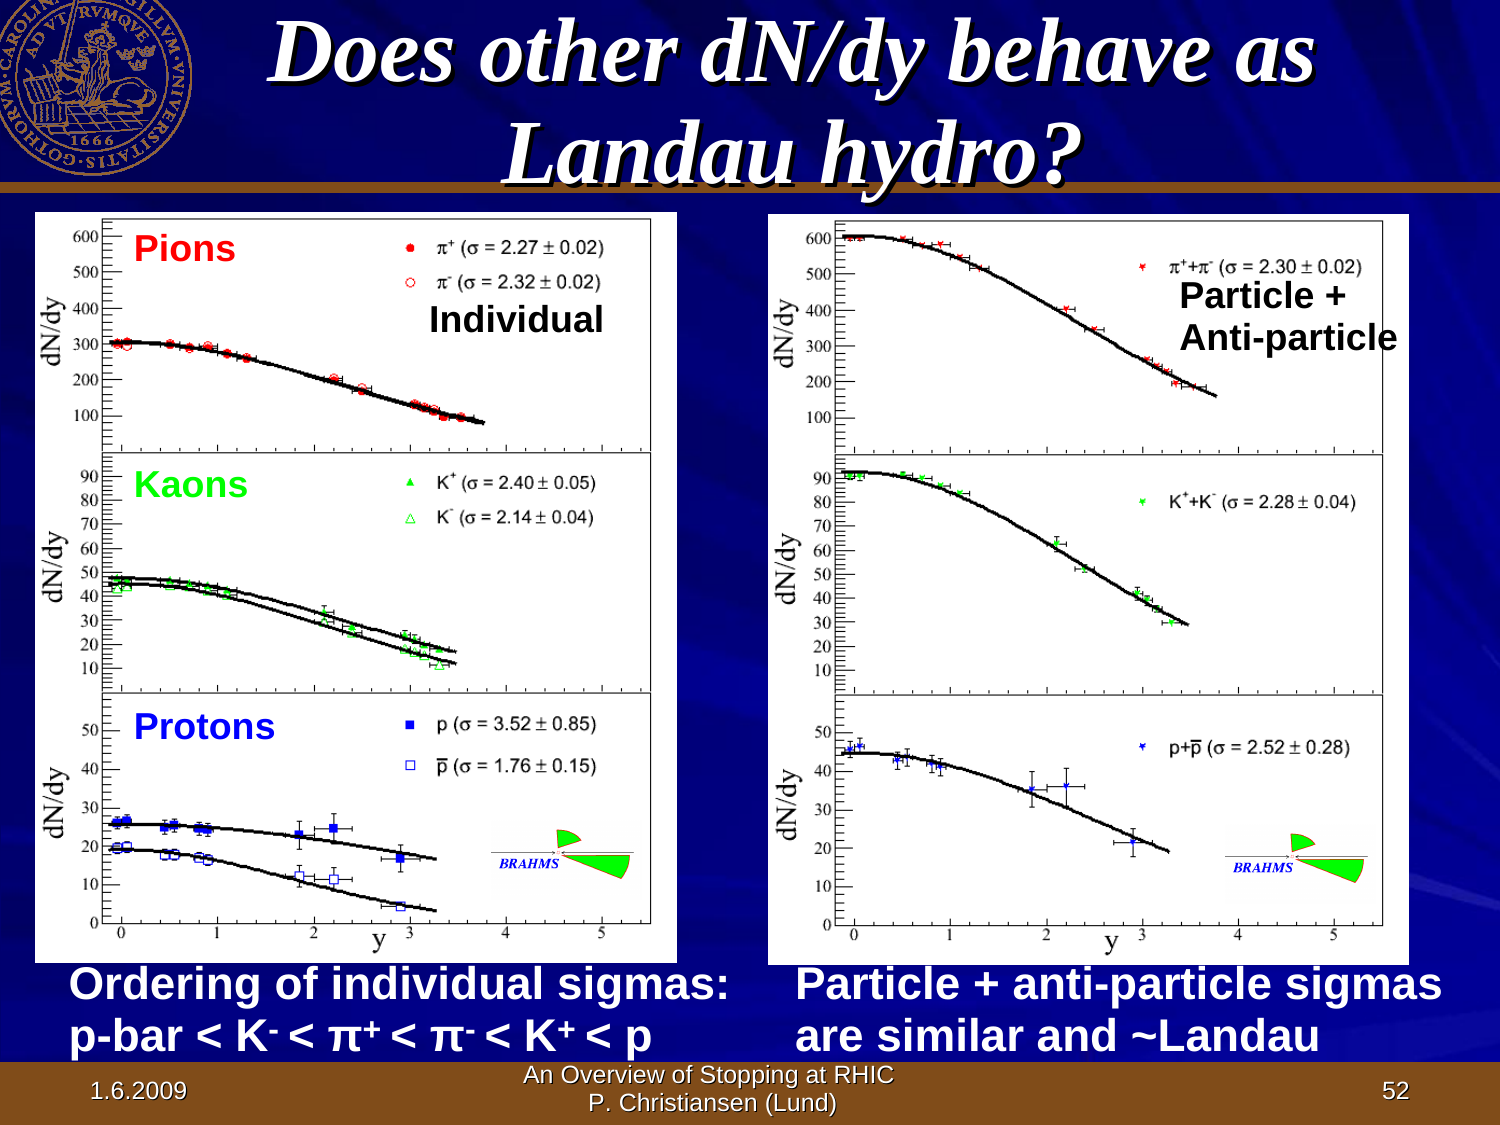

# Does other dN/dy behave as Landau hydro?
Pions
Particle +
Anti-particle
Individual
Kaons
Protons
Ordering of individual sigmas:
p-bar < K- < π+ < π- < K+ < p
Particle + anti-particle sigmas
are similar and ~Landau
52